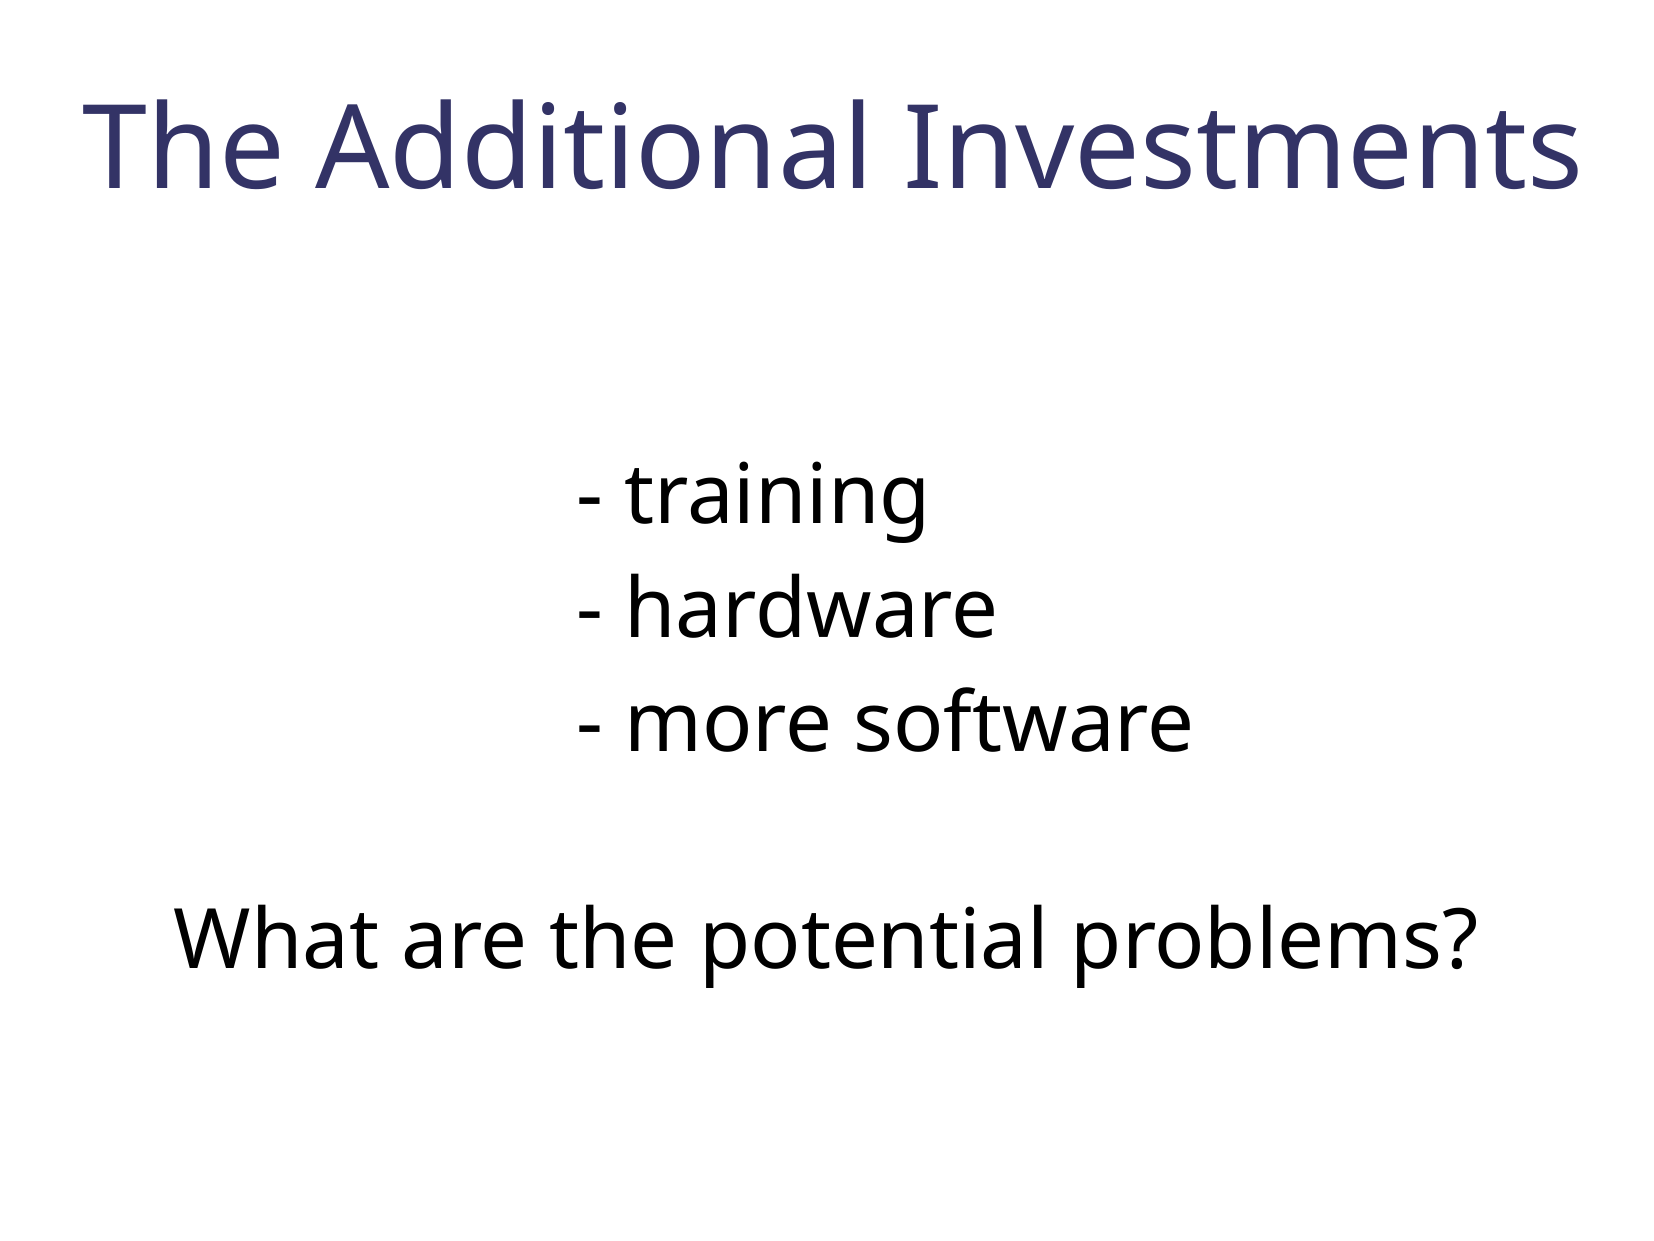

The Additional Investments
# - training
- hardware
- more software
What are the potential problems?